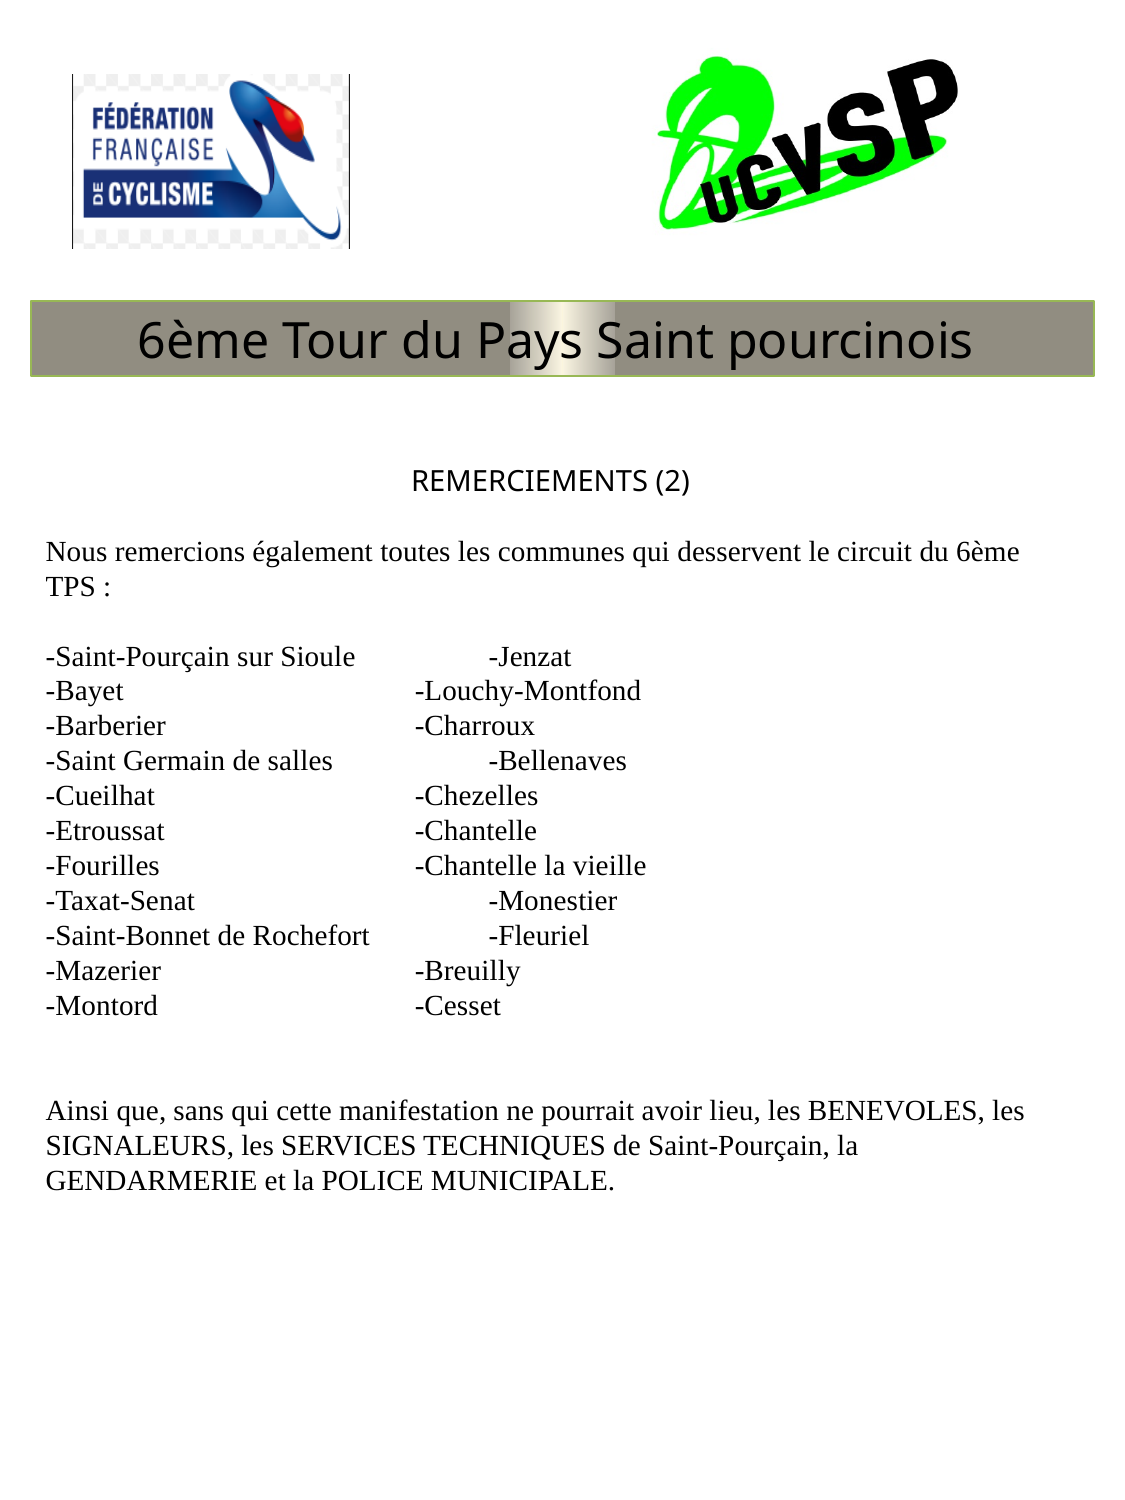

6ème Tour du Pays Saint pourcinois
REMERCIEMENTS (2)
Nous remercions également toutes les communes qui desservent le circuit du 6ème TPS :
-Saint-Pourçain sur Sioule		-Jenzat
-Bayet				-Louchy-Montfond
-Barberier				-Charroux
-Saint Germain de salles			-Bellenaves
-Cueilhat				-Chezelles
-Etroussat				-Chantelle
-Fourilles				-Chantelle la vieille
-Taxat-Senat				-Monestier
-Saint-Bonnet de Rochefort		-Fleuriel
-Mazerier				-Breuilly
-Montord				-Cesset
Ainsi que, sans qui cette manifestation ne pourrait avoir lieu, les BENEVOLES, les SIGNALEURS, les SERVICES TECHNIQUES de Saint-Pourçain, la GENDARMERIE et la POLICE MUNICIPALE.